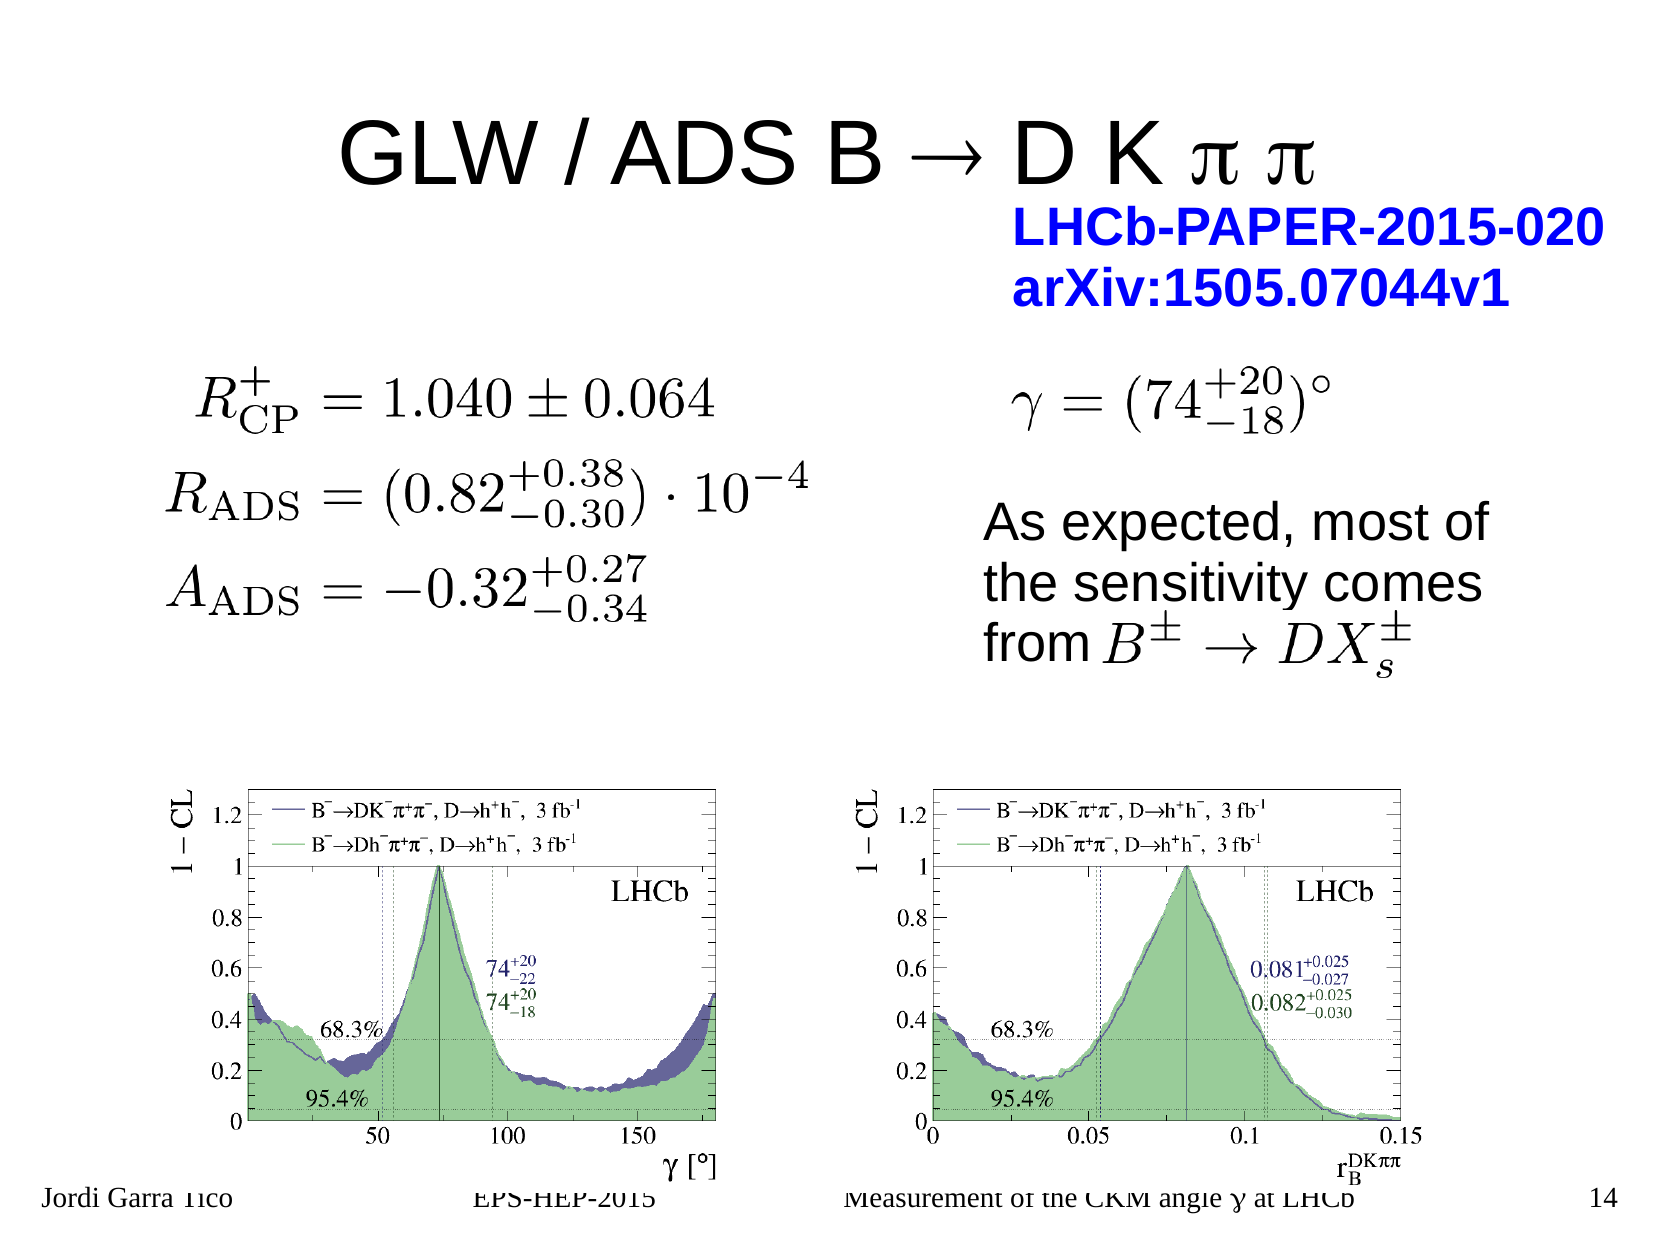

# GLW / ADS B ® D K p p
LHCb-PAPER-2015-020
arXiv:1505.07044v1
As expected, most of the sensitivity comes from
14